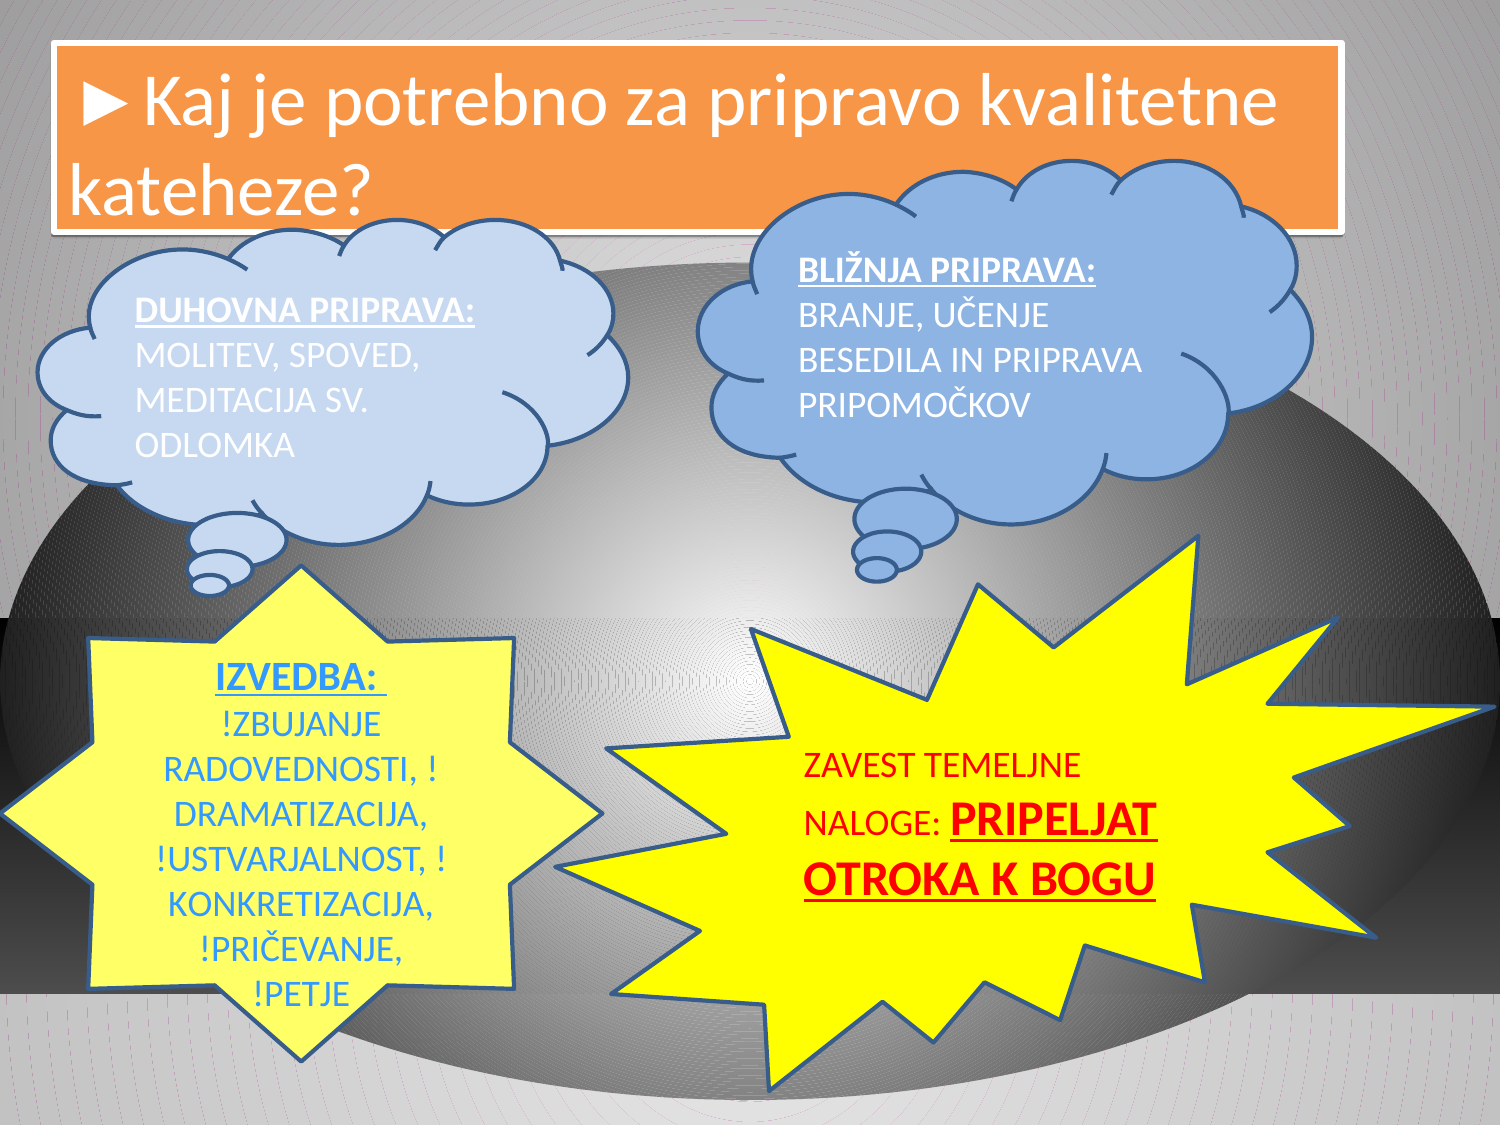

►Kaj je potrebno za pripravo kvalitetne kateheze?
BLIŽNJA PRIPRAVA: BRANJE, UČENJE BESEDILA IN PRIPRAVA PRIPOMOČKOV
DUHOVNA PRIPRAVA: MOLITEV, SPOVED, MEDITACIJA SV. ODLOMKA
ZAVEST TEMELJNE NALOGE: PRIPELJAT OTROKA K BOGU
IZVEDBA:
!ZBUJANJE RADOVEDNOSTI, !DRAMATIZACIJA,
!USTVARJALNOST, !KONKRETIZACIJA,
!PRIČEVANJE,
!PETJE